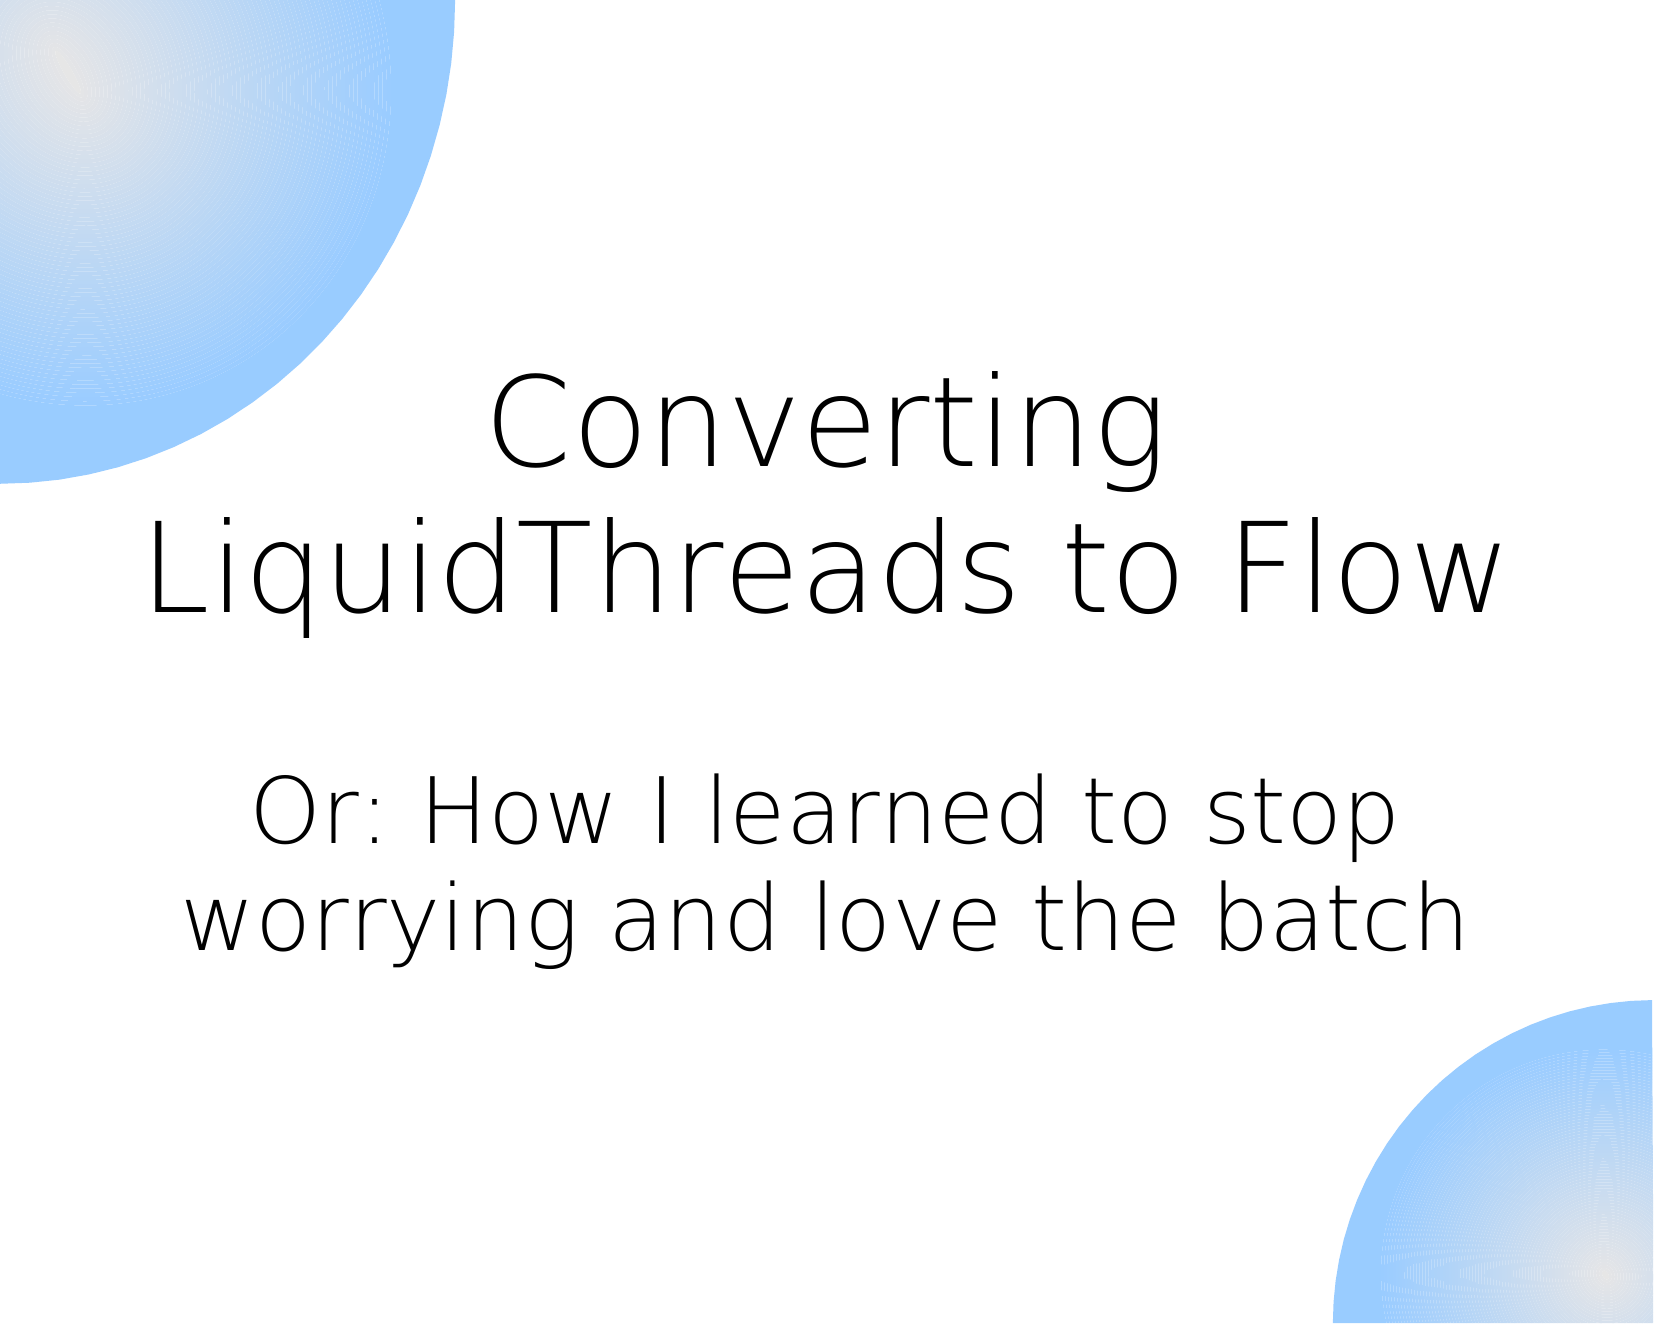

# Converting LiquidThreads to Flow
Or: How I learned to stop worrying and love the batch